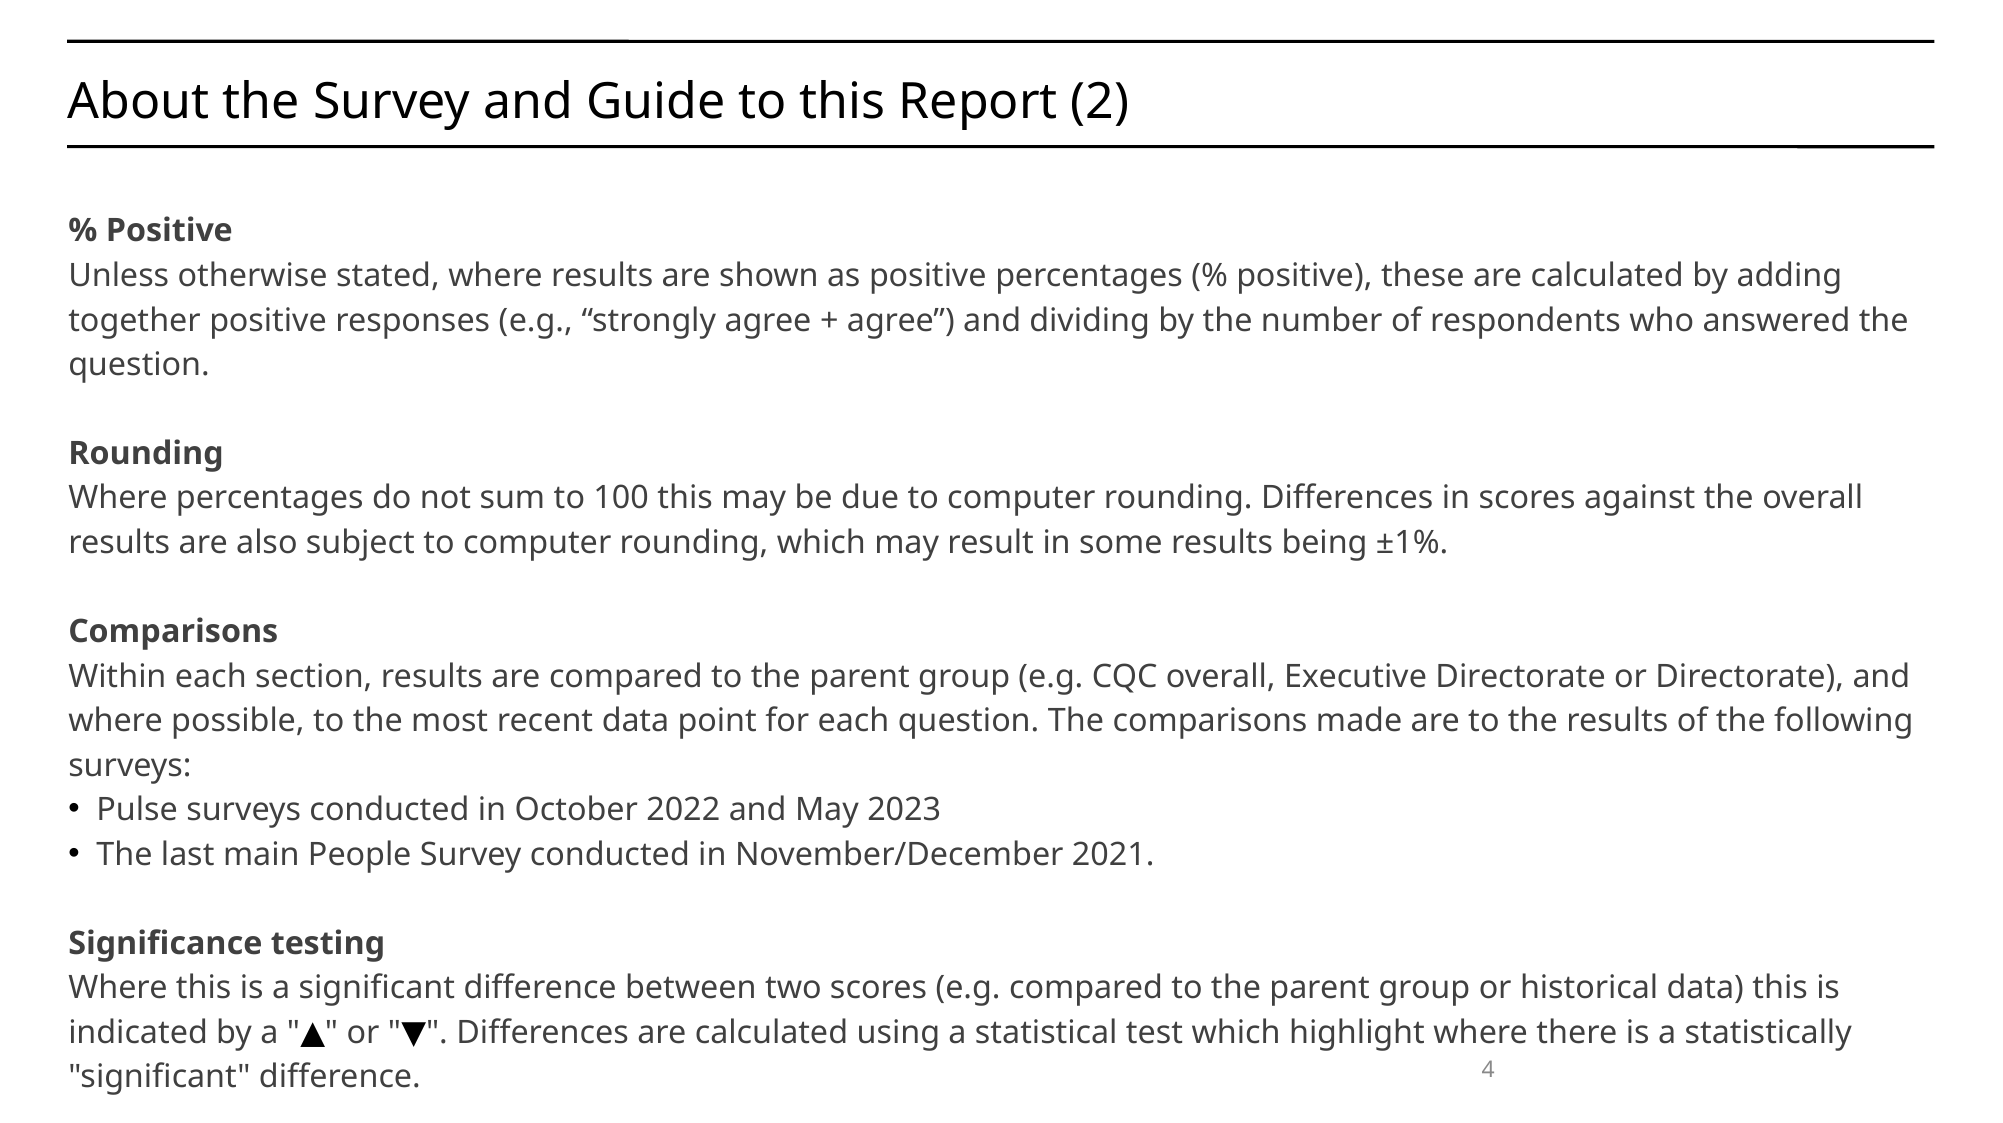

# About the Survey and Guide to this Report (2)
% Positive
Unless otherwise stated, where results are shown as positive percentages (% positive), these are calculated by adding together positive responses (e.g., “strongly agree + agree”) and dividing by the number of respondents who answered the question.
﻿
Rounding
Where percentages do not sum to 100 this may be due to computer rounding. Differences in scores against the overall results are also subject to computer rounding, which may result in some results being ±1%.
Comparisons
Within each section, results are compared to the parent group (e.g. CQC overall, Executive Directorate or Directorate), and where possible, to the most recent data point for each question. The comparisons made are to the results of the following surveys:
Pulse surveys conducted in October 2022 and May 2023
The last main People Survey conducted in November/December 2021.
﻿
Significance testing
Where this is a significant difference between two scores (e.g. compared to the parent group or historical data) this is indicated by a "▲" or "▼". Differences are calculated using a statistical test which highlight where there is a statistically "significant" difference.
2